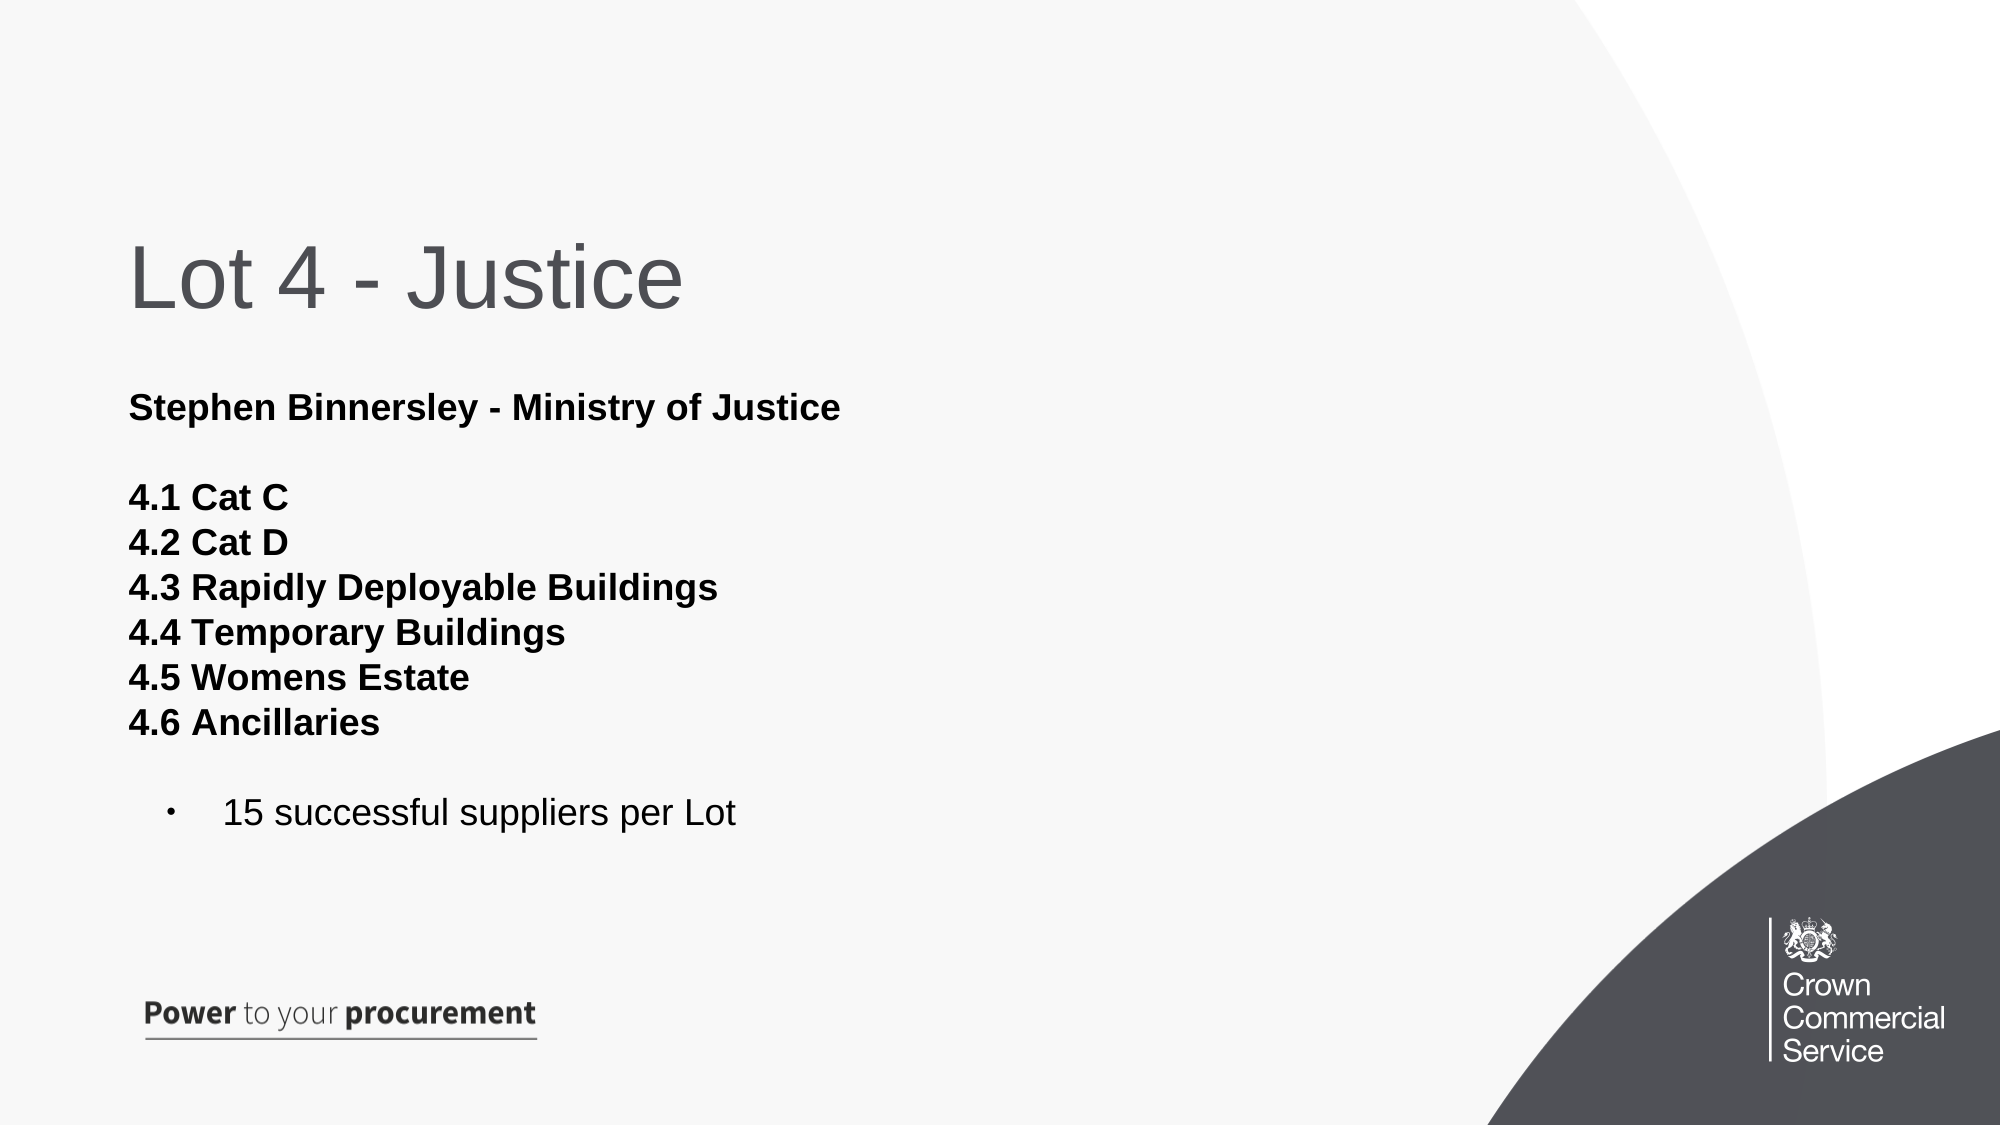

# Lot 4 - Justice
Stephen Binnersley - Ministry of Justice
4.1 Cat C
4.2 Cat D
4.3 Rapidly Deployable Buildings
4.4 Temporary Buildings
4.5 Womens Estate
4.6 Ancillaries
15 successful suppliers per Lot